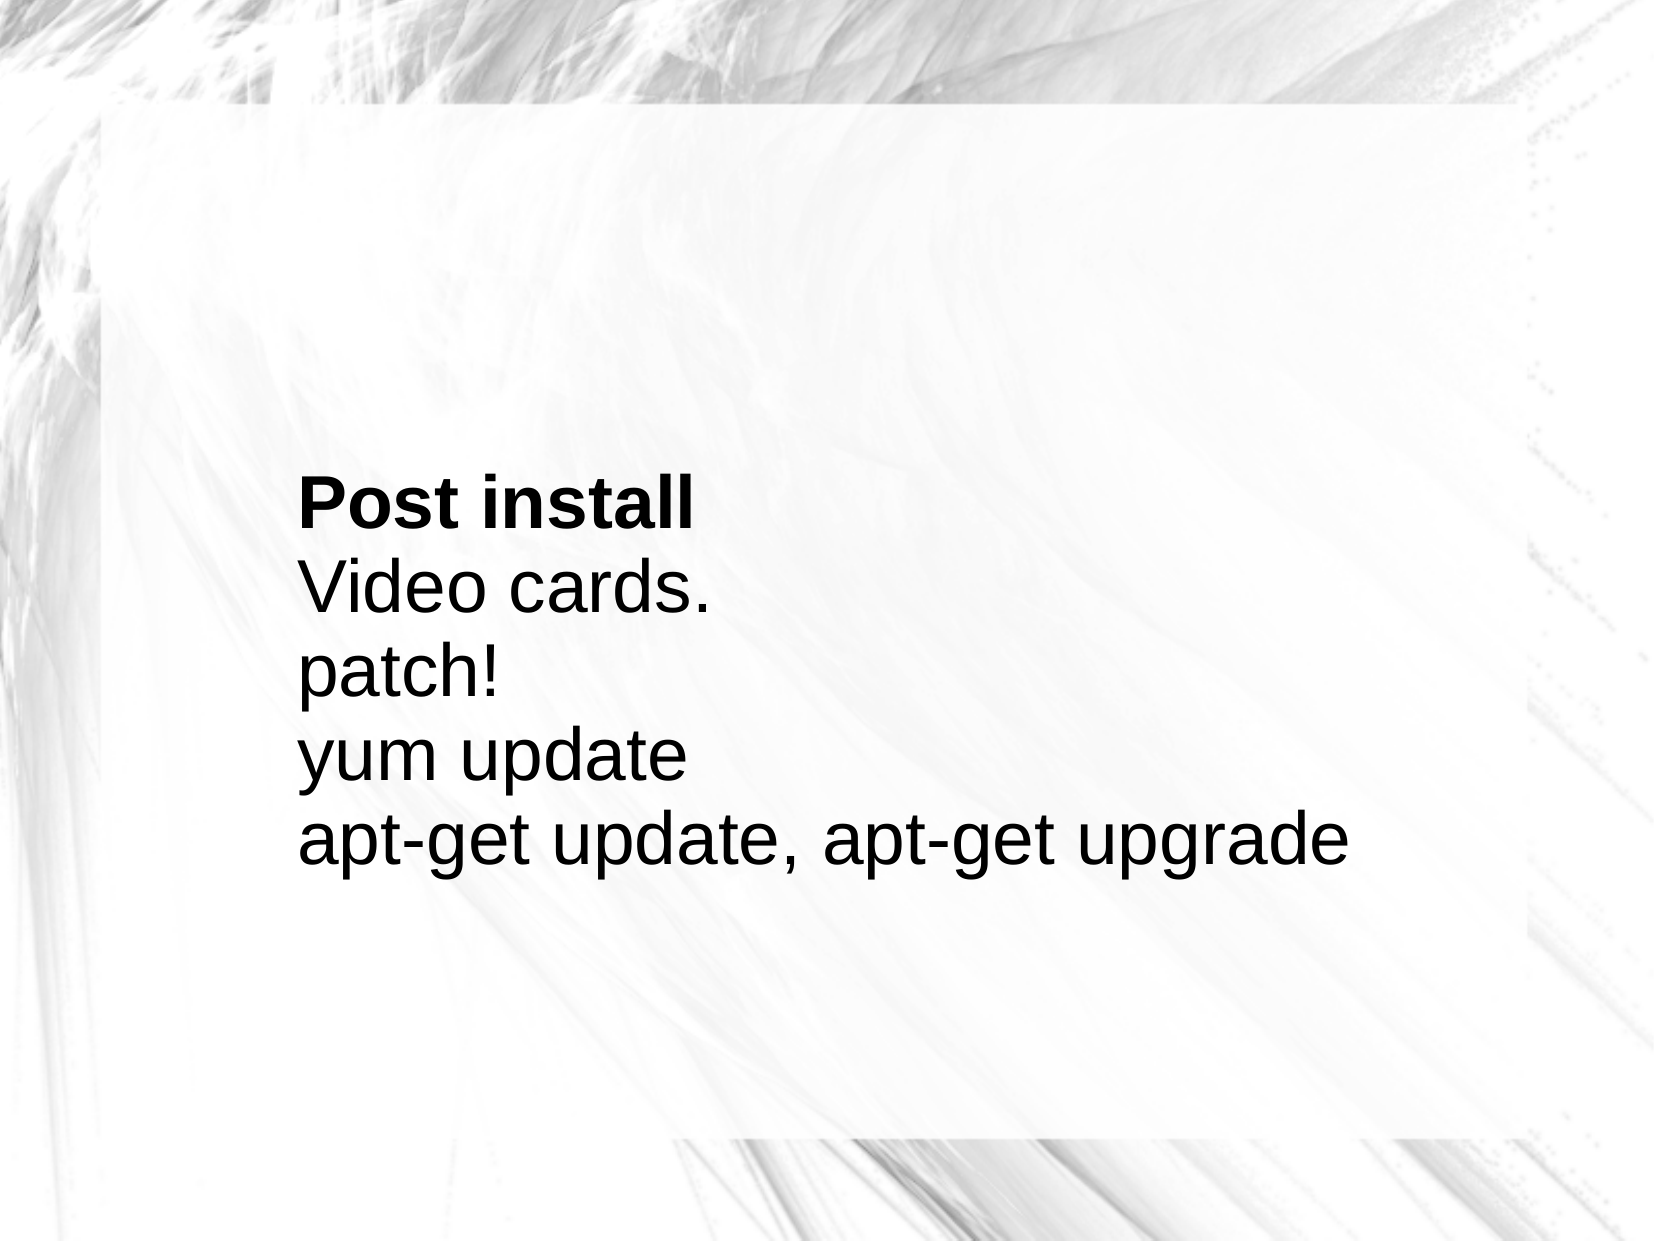

Post install
Video cards.
patch!
yum update
apt-get update, apt-get upgrade